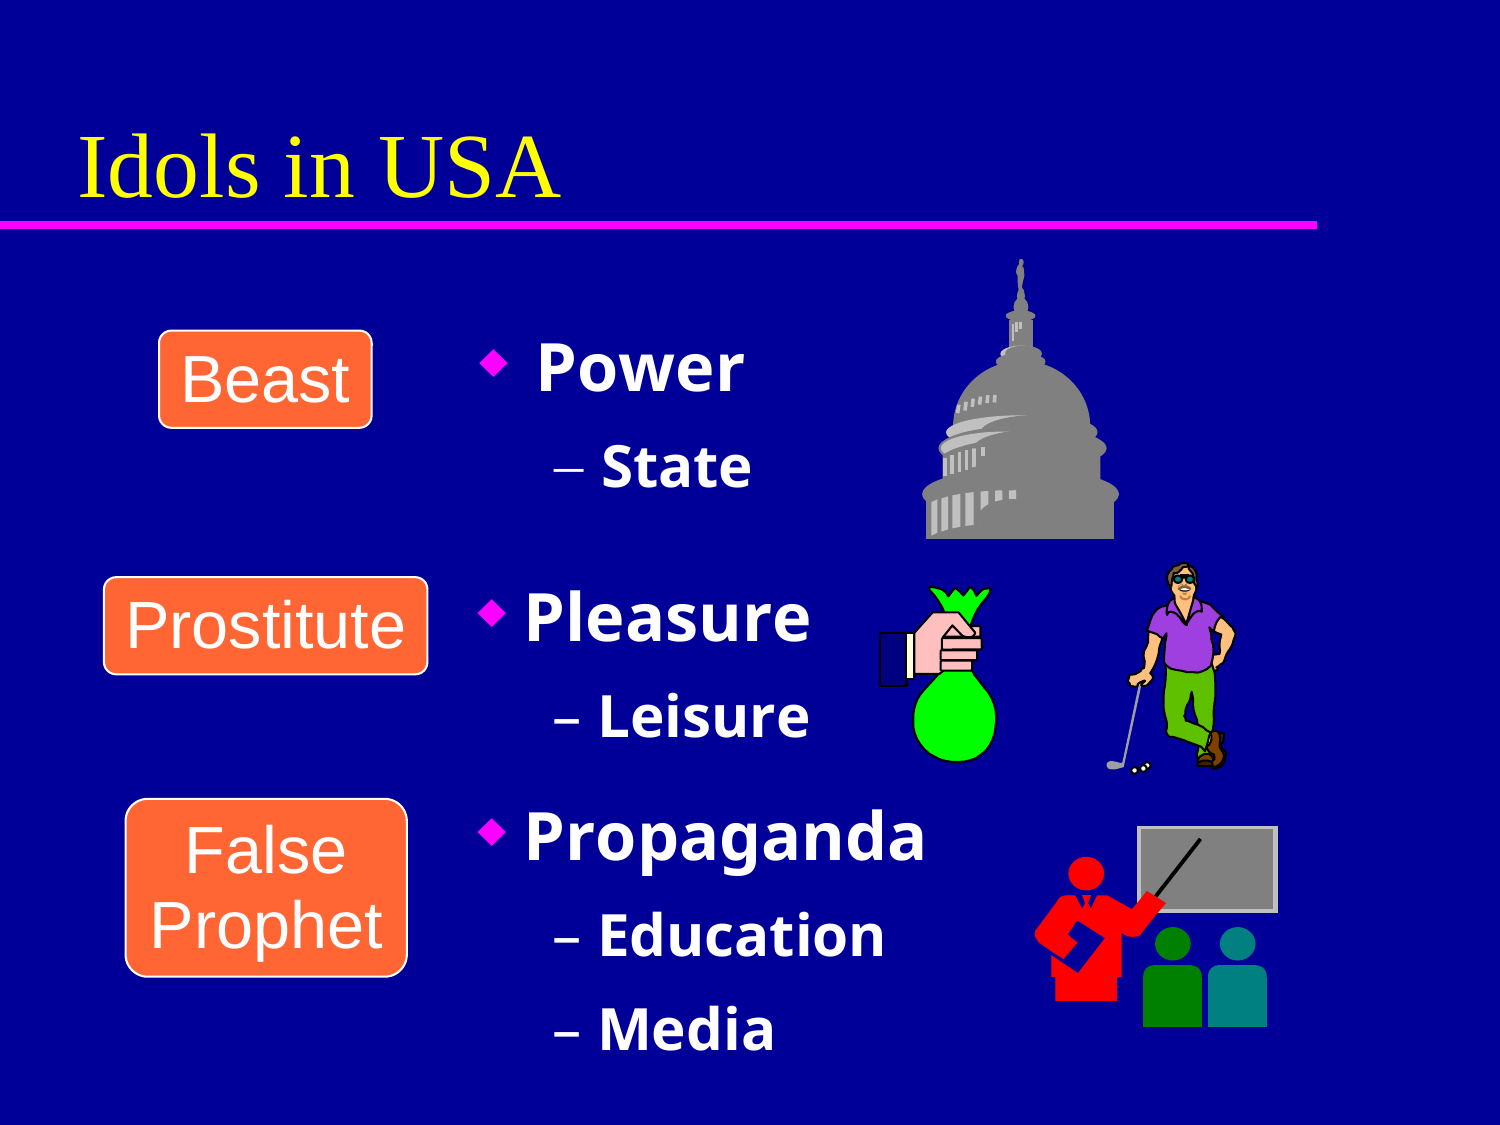

# Idols in USA
Power
State
Beast
 Pleasure
 Leisure
Prostitute
 Propaganda
 Education
 Media
False
Prophet